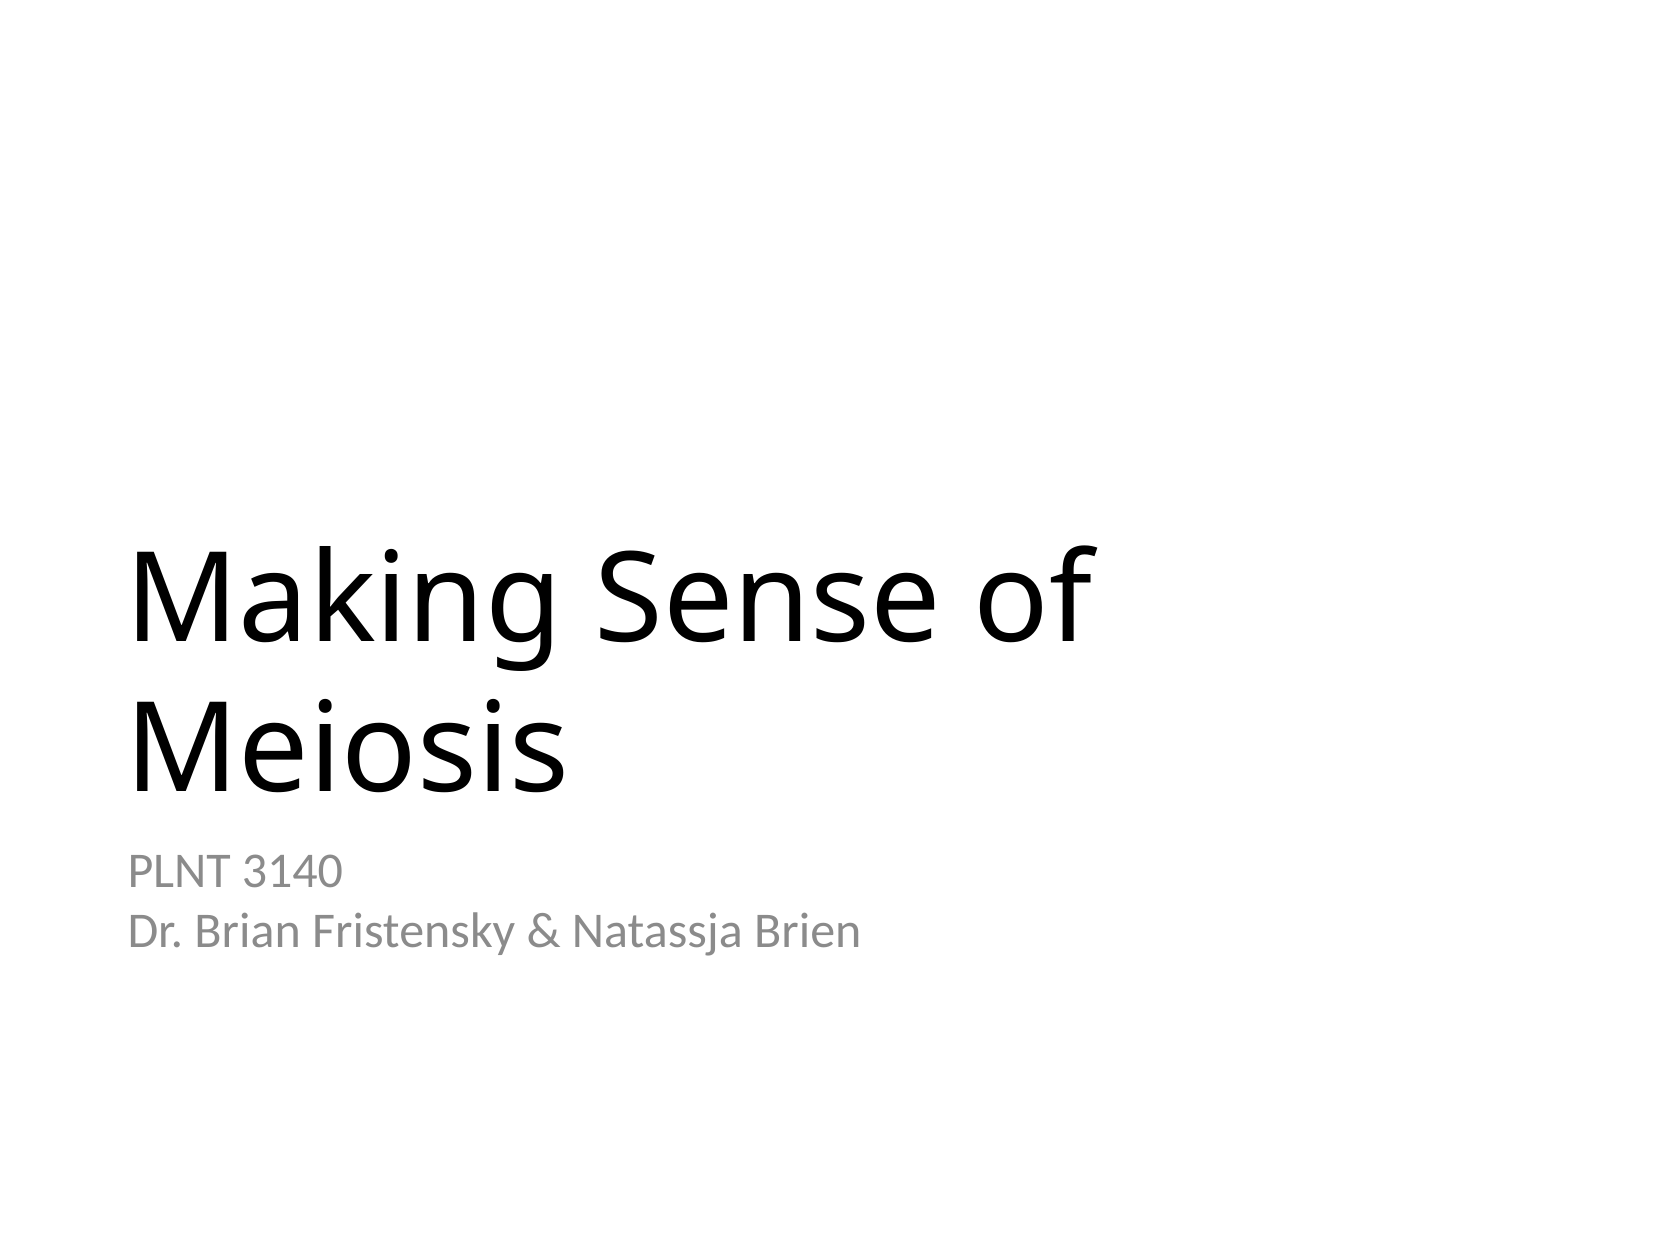

Making Sense of Meiosis
PLNT 3140
Dr. Brian Fristensky & Natassja Brien